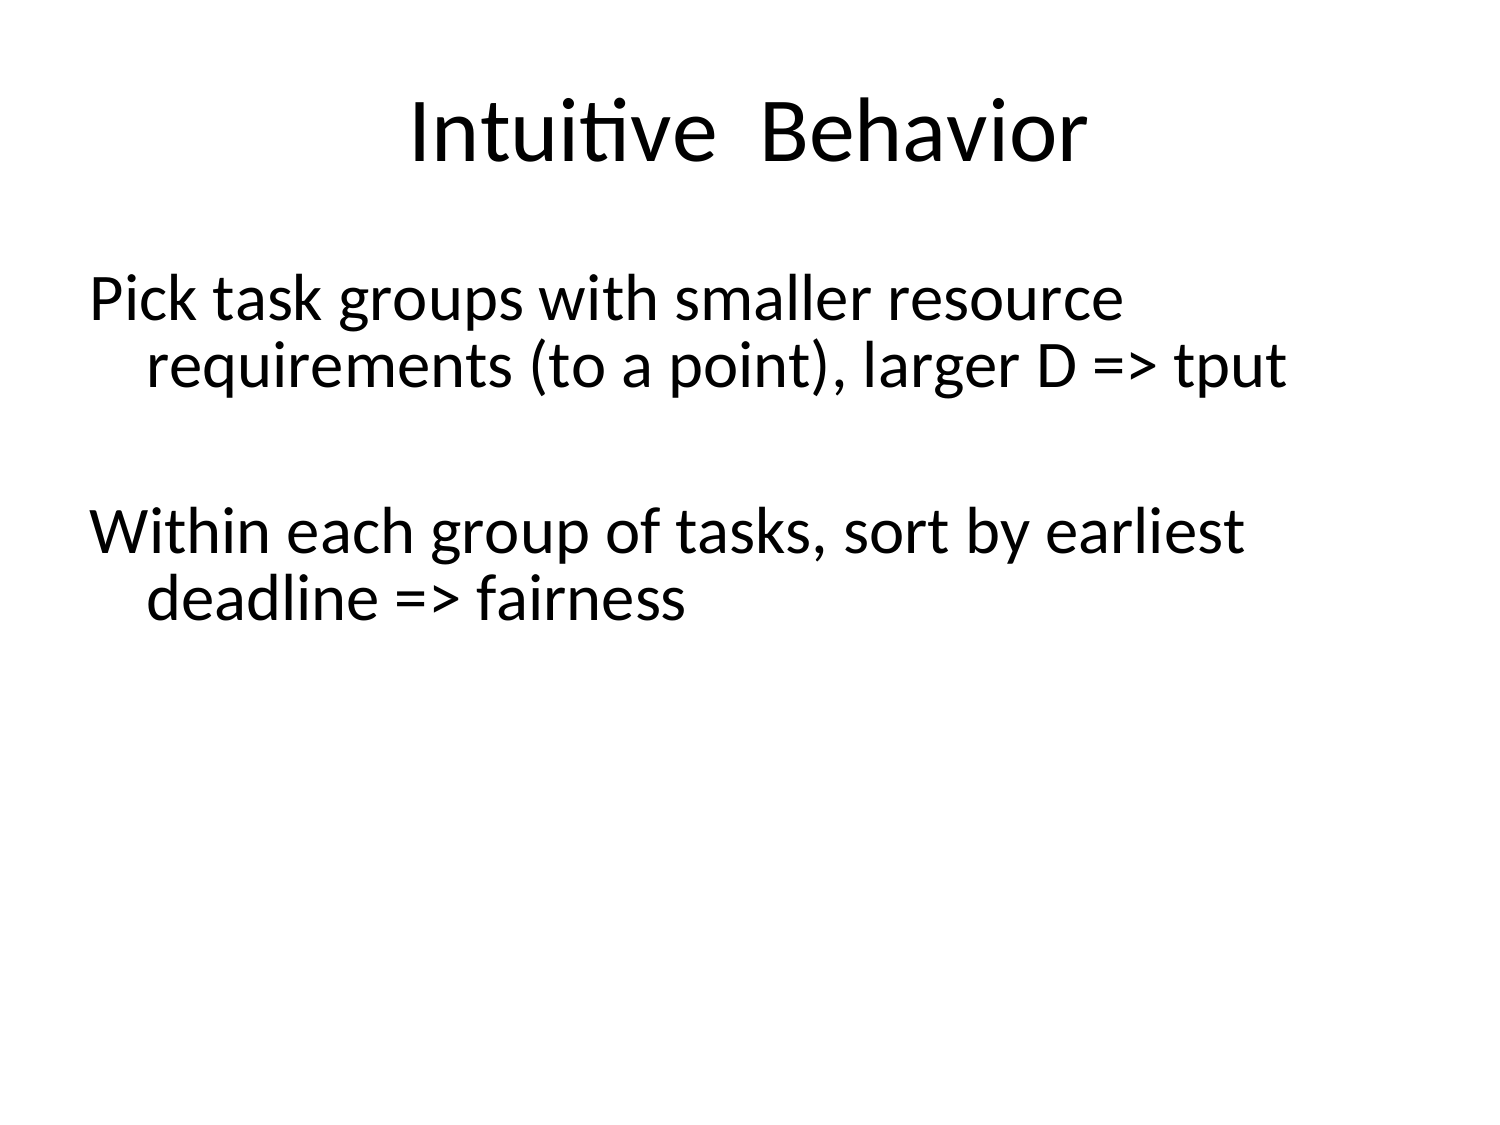

# Intuitive Behavior
Pick task groups with smaller resource requirements (to a point), larger D => tput
Within each group of tasks, sort by earliest deadline => fairness